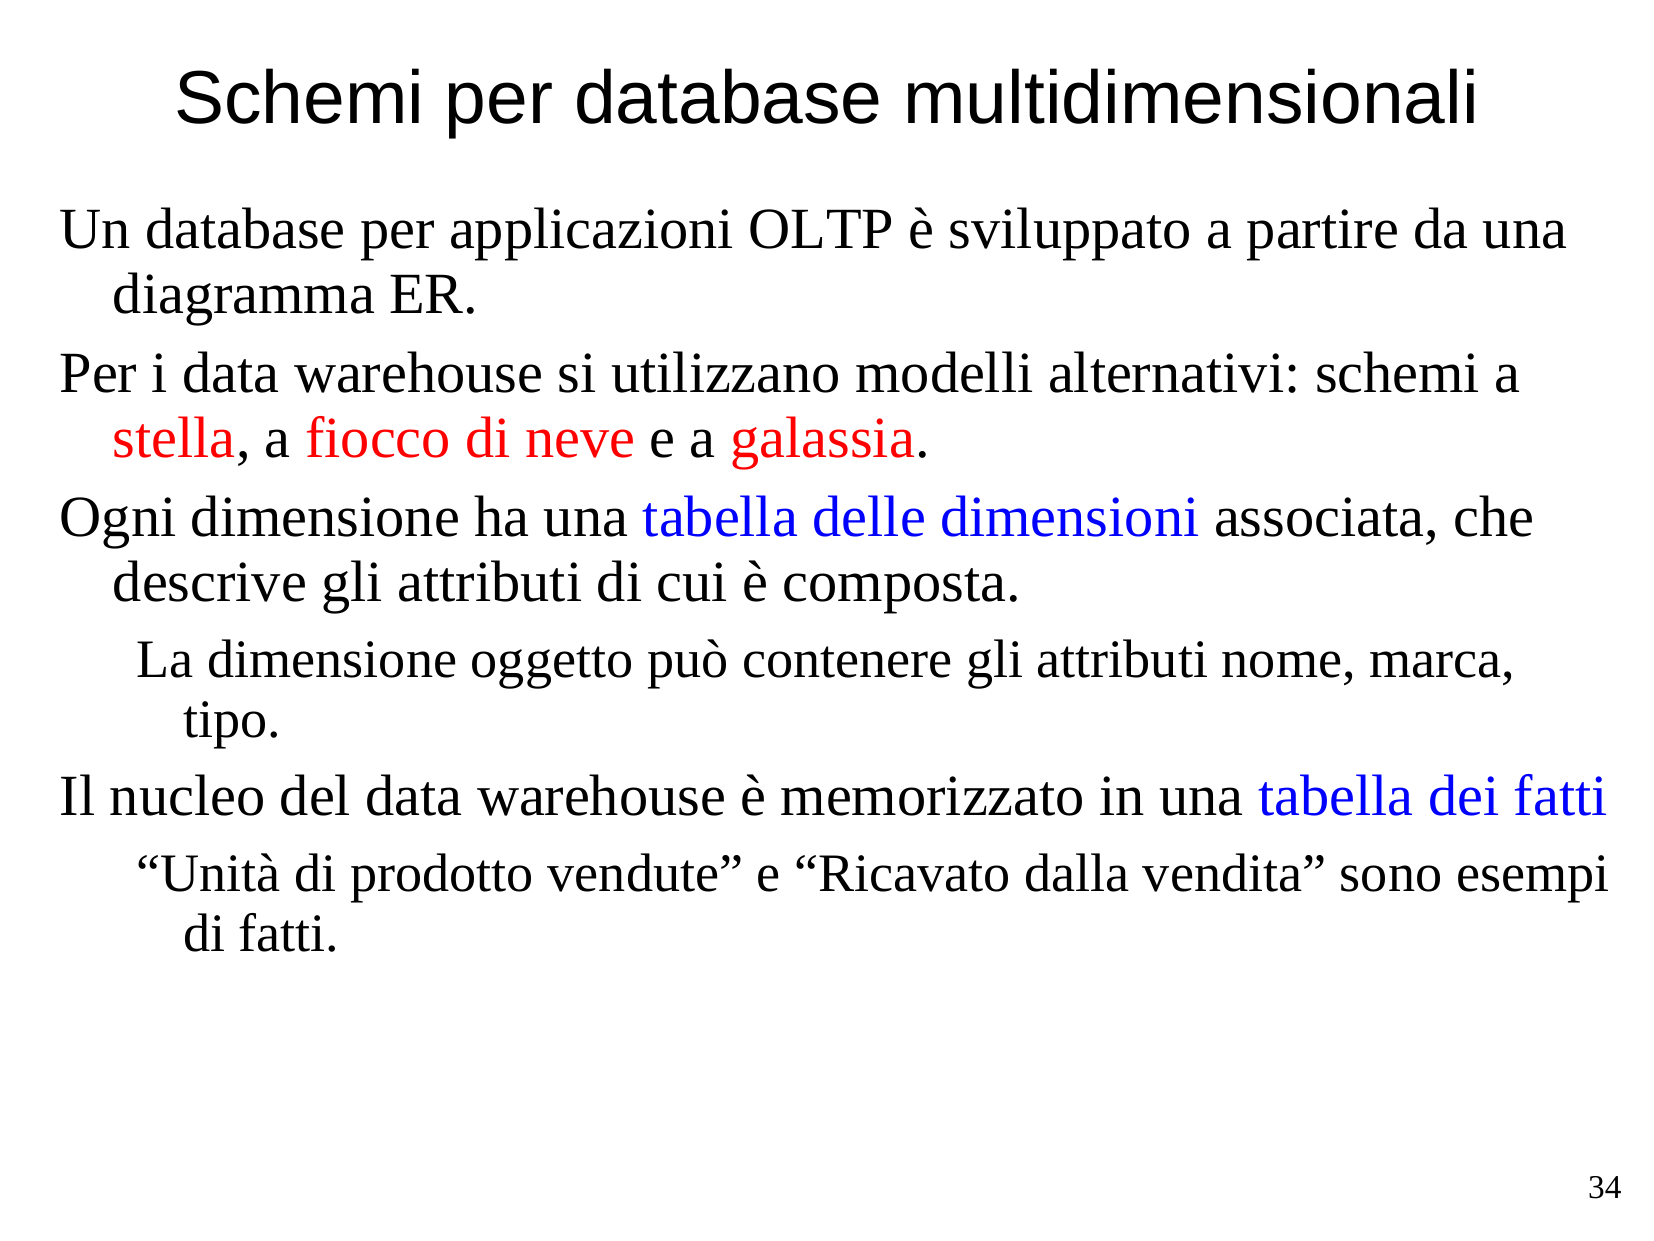

# Schemi per database multidimensionali
Un database per applicazioni OLTP è sviluppato a partire da una diagramma ER.
Per i data warehouse si utilizzano modelli alternativi: schemi a stella, a fiocco di neve e a galassia.
Ogni dimensione ha una tabella delle dimensioni associata, che descrive gli attributi di cui è composta.
La dimensione oggetto può contenere gli attributi nome, marca, tipo.
Il nucleo del data warehouse è memorizzato in una tabella dei fatti
“Unità di prodotto vendute” e “Ricavato dalla vendita” sono esempi di fatti.